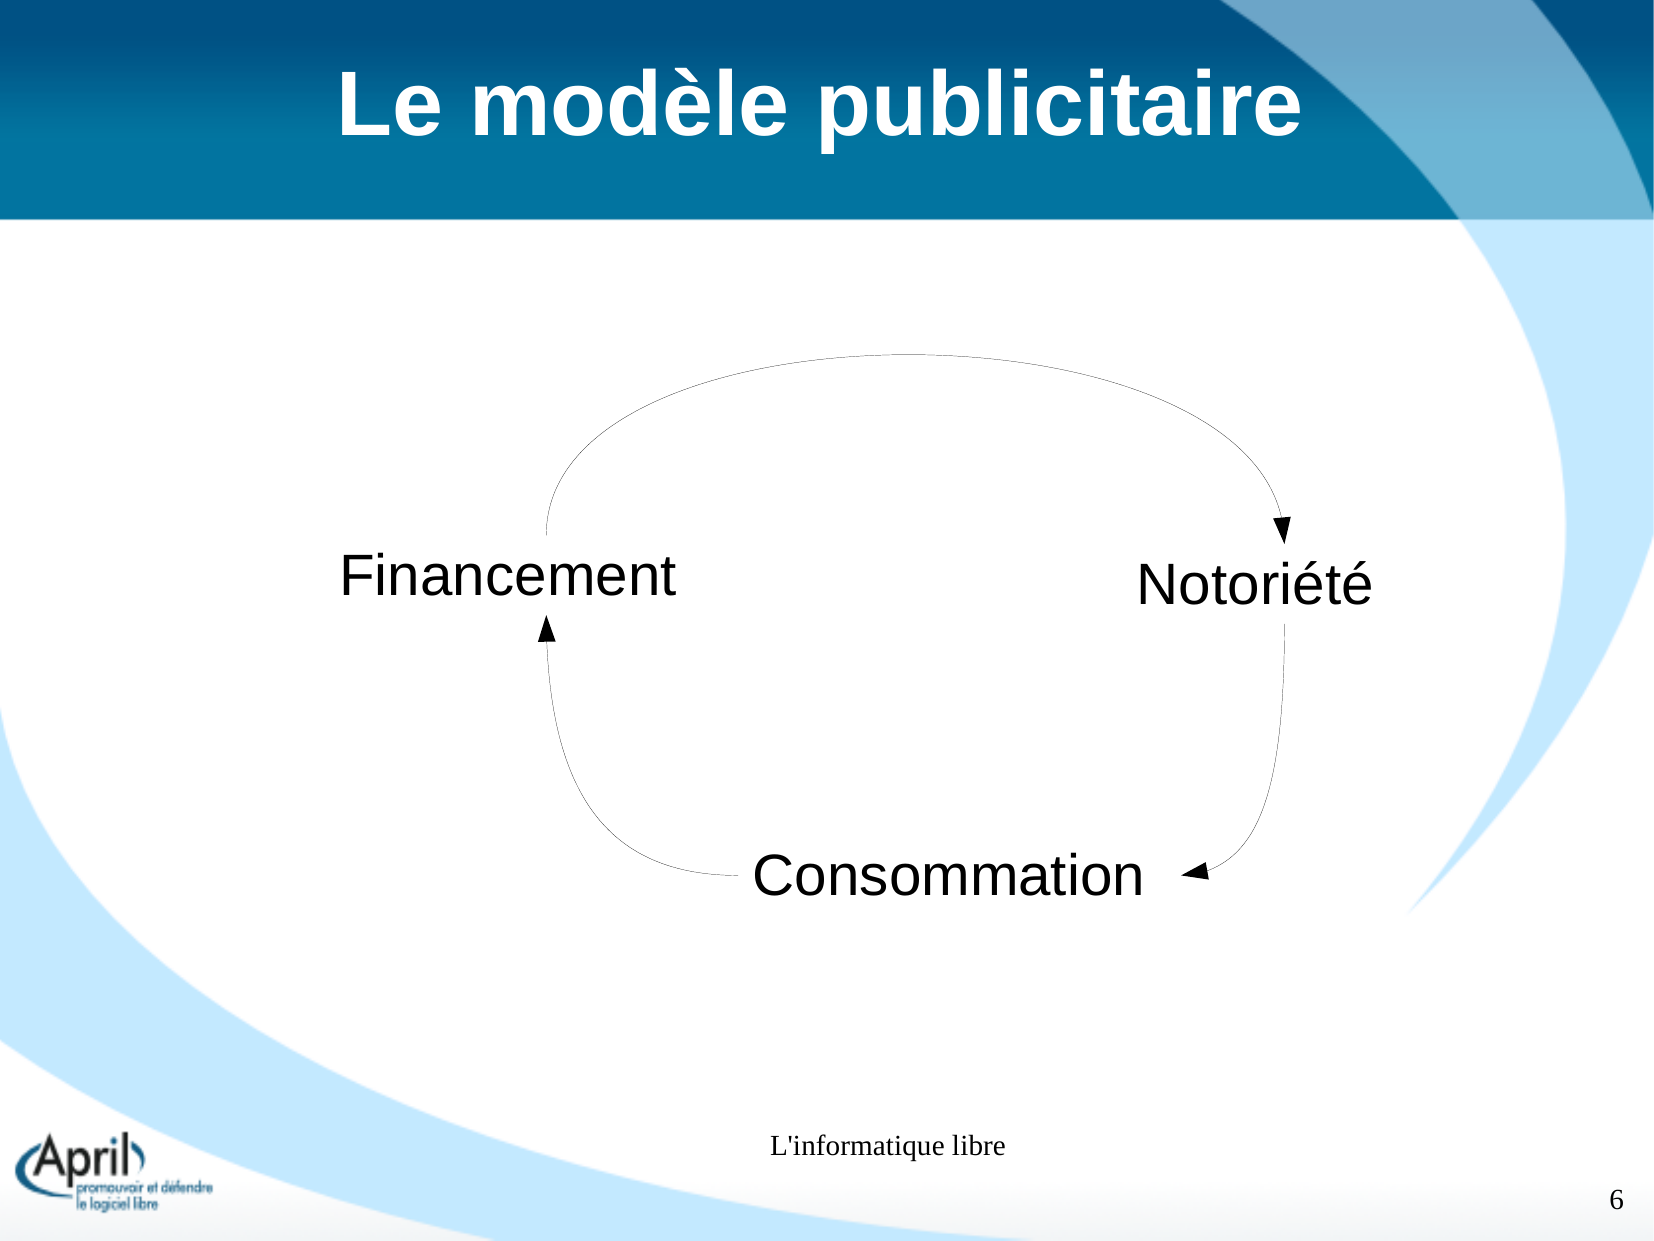

# Le modèle publicitaire
Financement
Notoriété
Consommation
L'informatique libre
6